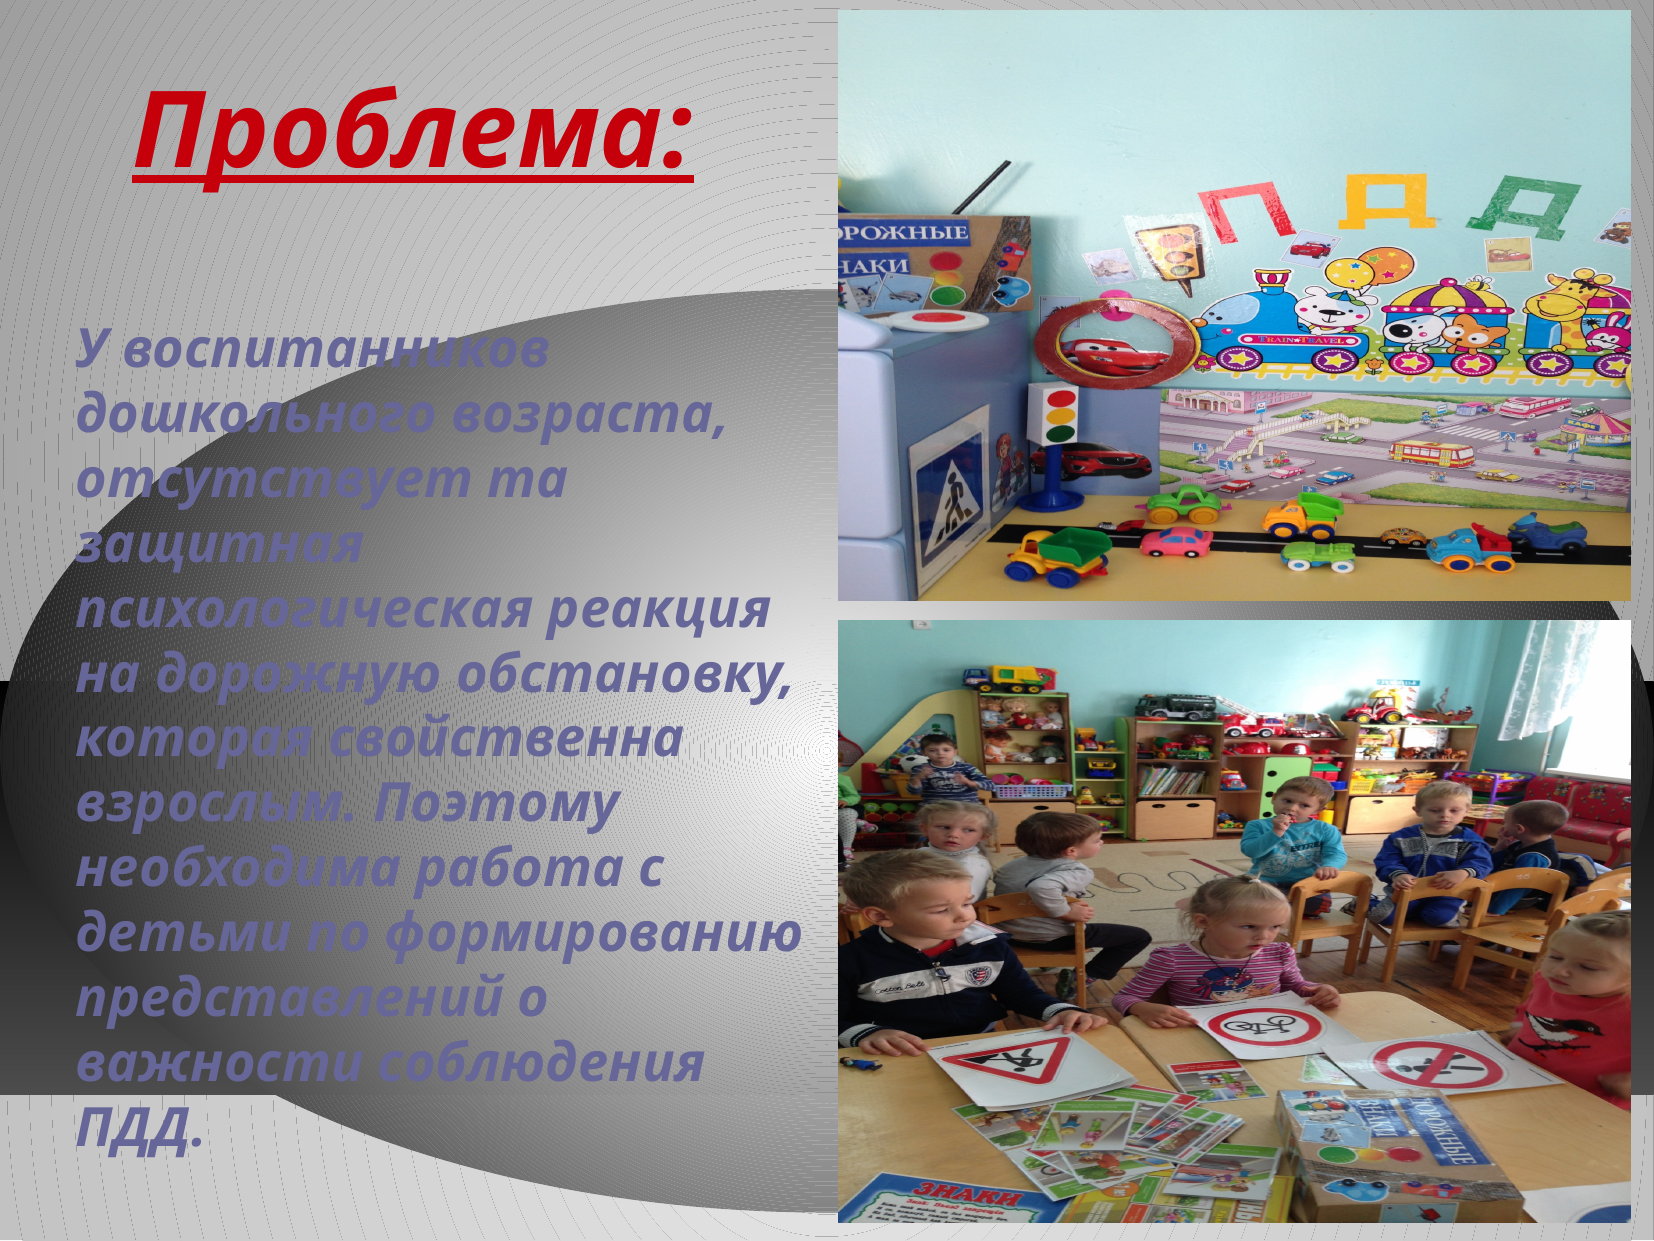

# Проблема:
У воспитанников дошкольного возраста, отсутствует та защитная психологическая реакция на дорожную обстановку, которая свойственна взрослым. Поэтому необходима работа с детьми по формированию представлений о важности соблюдения ПДД.